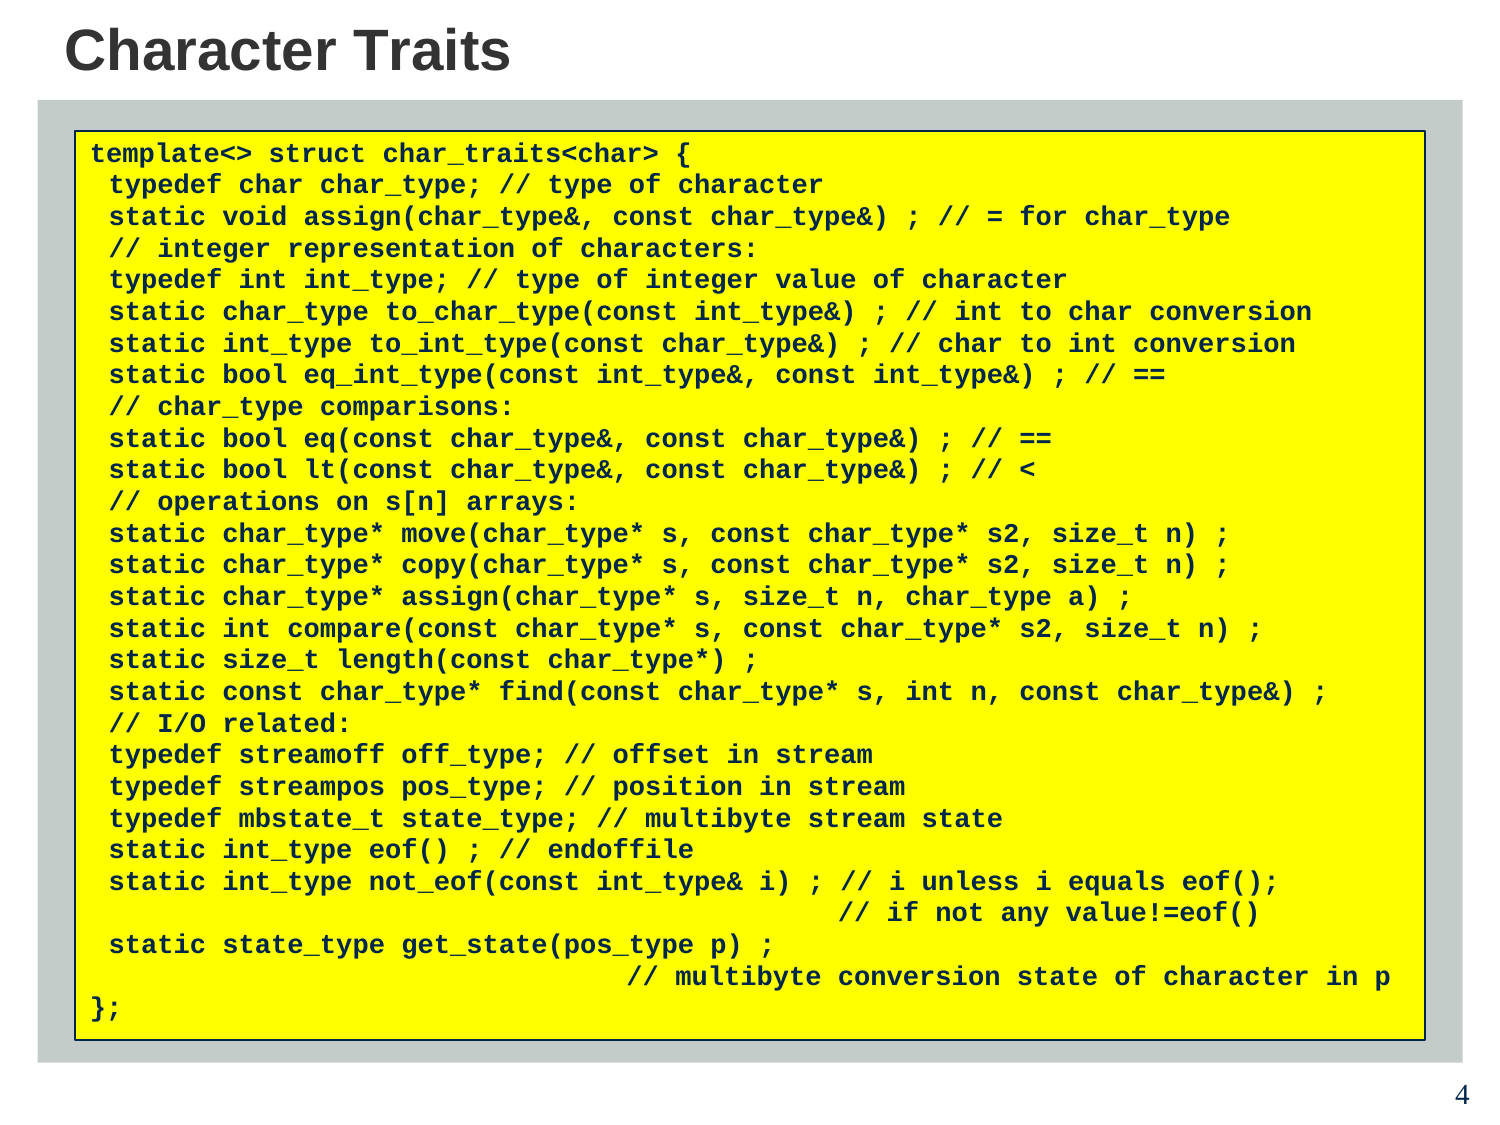

# Character Traits
template<> struct char_traits<char> {
	typedef char char_type; // type of character
	static void assign(char_type&, const char_type&) ; // = for char_type
	// integer representation of characters:
	typedef int int_type; // type of integer value of character
	static char_type to_char_type(const int_type&) ; // int to char conversion
	static int_type to_int_type(const char_type&) ; // char to int conversion
	static bool eq_int_type(const int_type&, const int_type&) ; // ==
	// char_type comparisons:
	static bool eq(const char_type&, const char_type&) ; // ==
	static bool lt(const char_type&, const char_type&) ; // <
	// operations on s[n] arrays:
	static char_type* move(char_type* s, const char_type* s2, size_t n) ;
	static char_type* copy(char_type* s, const char_type* s2, size_t n) ;
	static char_type* assign(char_type* s, size_t n, char_type a) ;
	static int compare(const char_type* s, const char_type* s2, size_t n) ;
	static size_t length(const char_type*) ;
	static const char_type* find(const char_type* s, int n, const char_type&) ;
	// I/O related:
	typedef streamoff off_type; // offset in stream
	typedef streampos pos_type; // position in stream
	typedef mbstate_t state_type; // multibyte stream state
	static int_type eof() ; // endoffile
	static int_type not_eof(const int_type& i) ; // i unless i equals eof();
 // if not any value!=eof()
	static state_type get_state(pos_type p) ;
 // multibyte conversion state of character in p
};